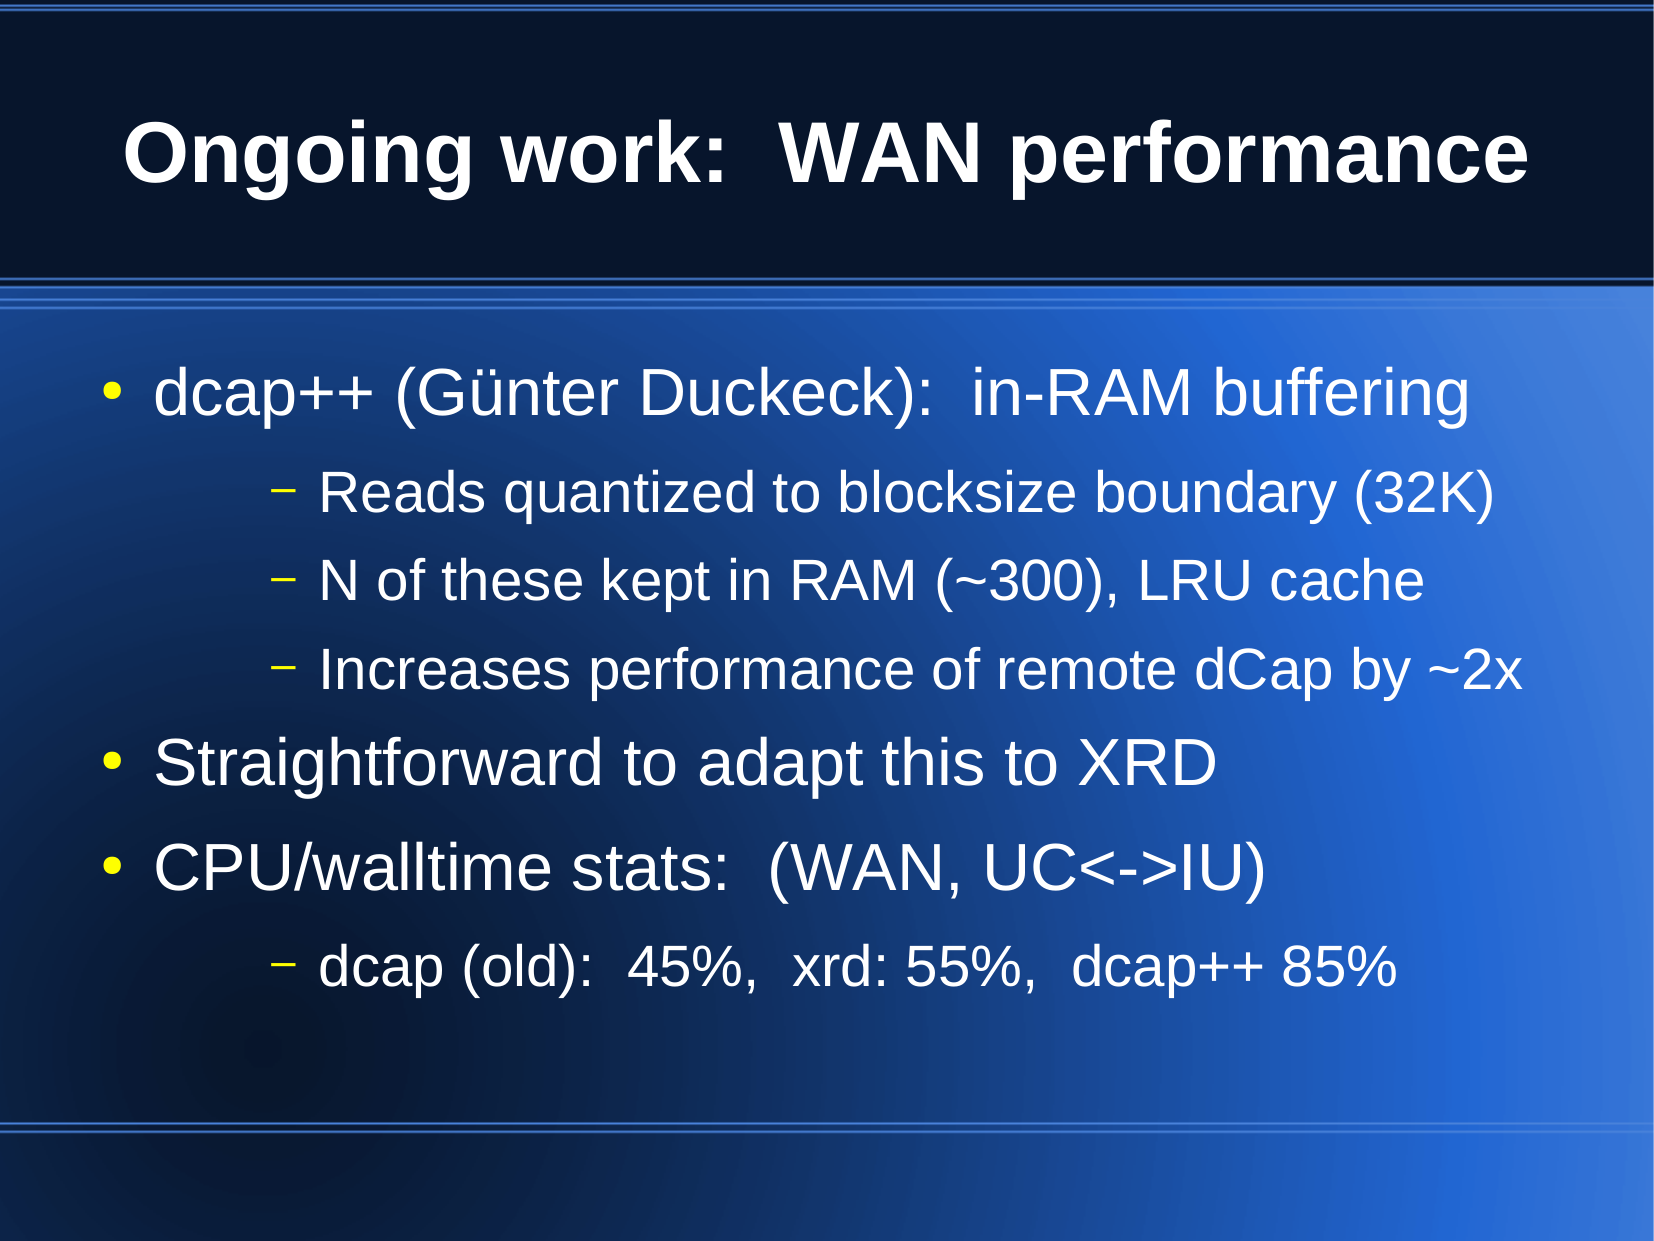

# Ongoing work: WAN performance
dcap++ (Günter Duckeck): in-RAM buffering
Reads quantized to blocksize boundary (32K)
N of these kept in RAM (~300), LRU cache
Increases performance of remote dCap by ~2x
Straightforward to adapt this to XRD
CPU/walltime stats: (WAN, UC<->IU)
dcap (old): 45%, xrd: 55%, dcap++ 85%